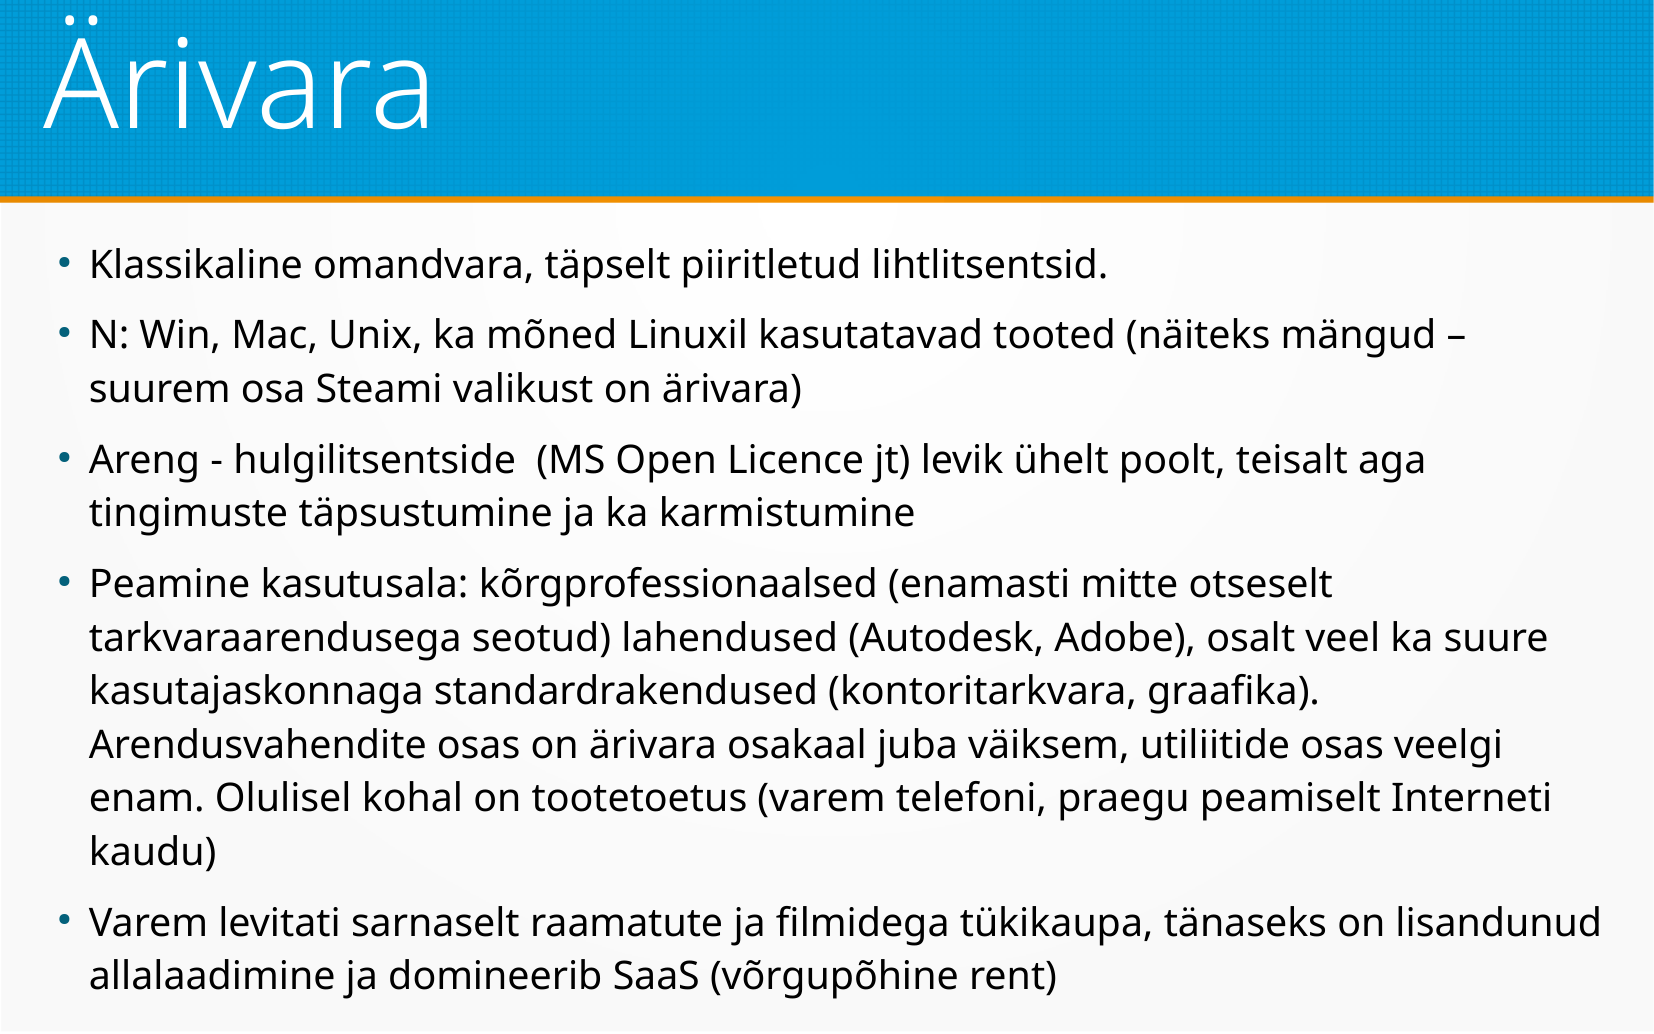

# Ärivara
Klassikaline omandvara, täpselt piiritletud lihtlitsentsid.
N: Win, Mac, Unix, ka mõned Linuxil kasutatavad tooted (näiteks mängud – suurem osa Steami valikust on ärivara)
Areng - hulgilitsentside (MS Open Licence jt) levik ühelt poolt, teisalt aga tingimuste täpsustumine ja ka karmistumine
Peamine kasutusala: kõrgprofessionaalsed (enamasti mitte otseselt tarkvaraarendusega seotud) lahendused (Autodesk, Adobe), osalt veel ka suure kasutajaskonnaga standardrakendused (kontoritarkvara, graafika). Arendusvahendite osas on ärivara osakaal juba väiksem, utiliitide osas veelgi enam. Olulisel kohal on tootetoetus (varem telefoni, praegu peamiselt Interneti kaudu)
Varem levitati sarnaselt raamatute ja filmidega tükikaupa, tänaseks on lisandunud allalaadimine ja domineerib SaaS (võrgupõhine rent)